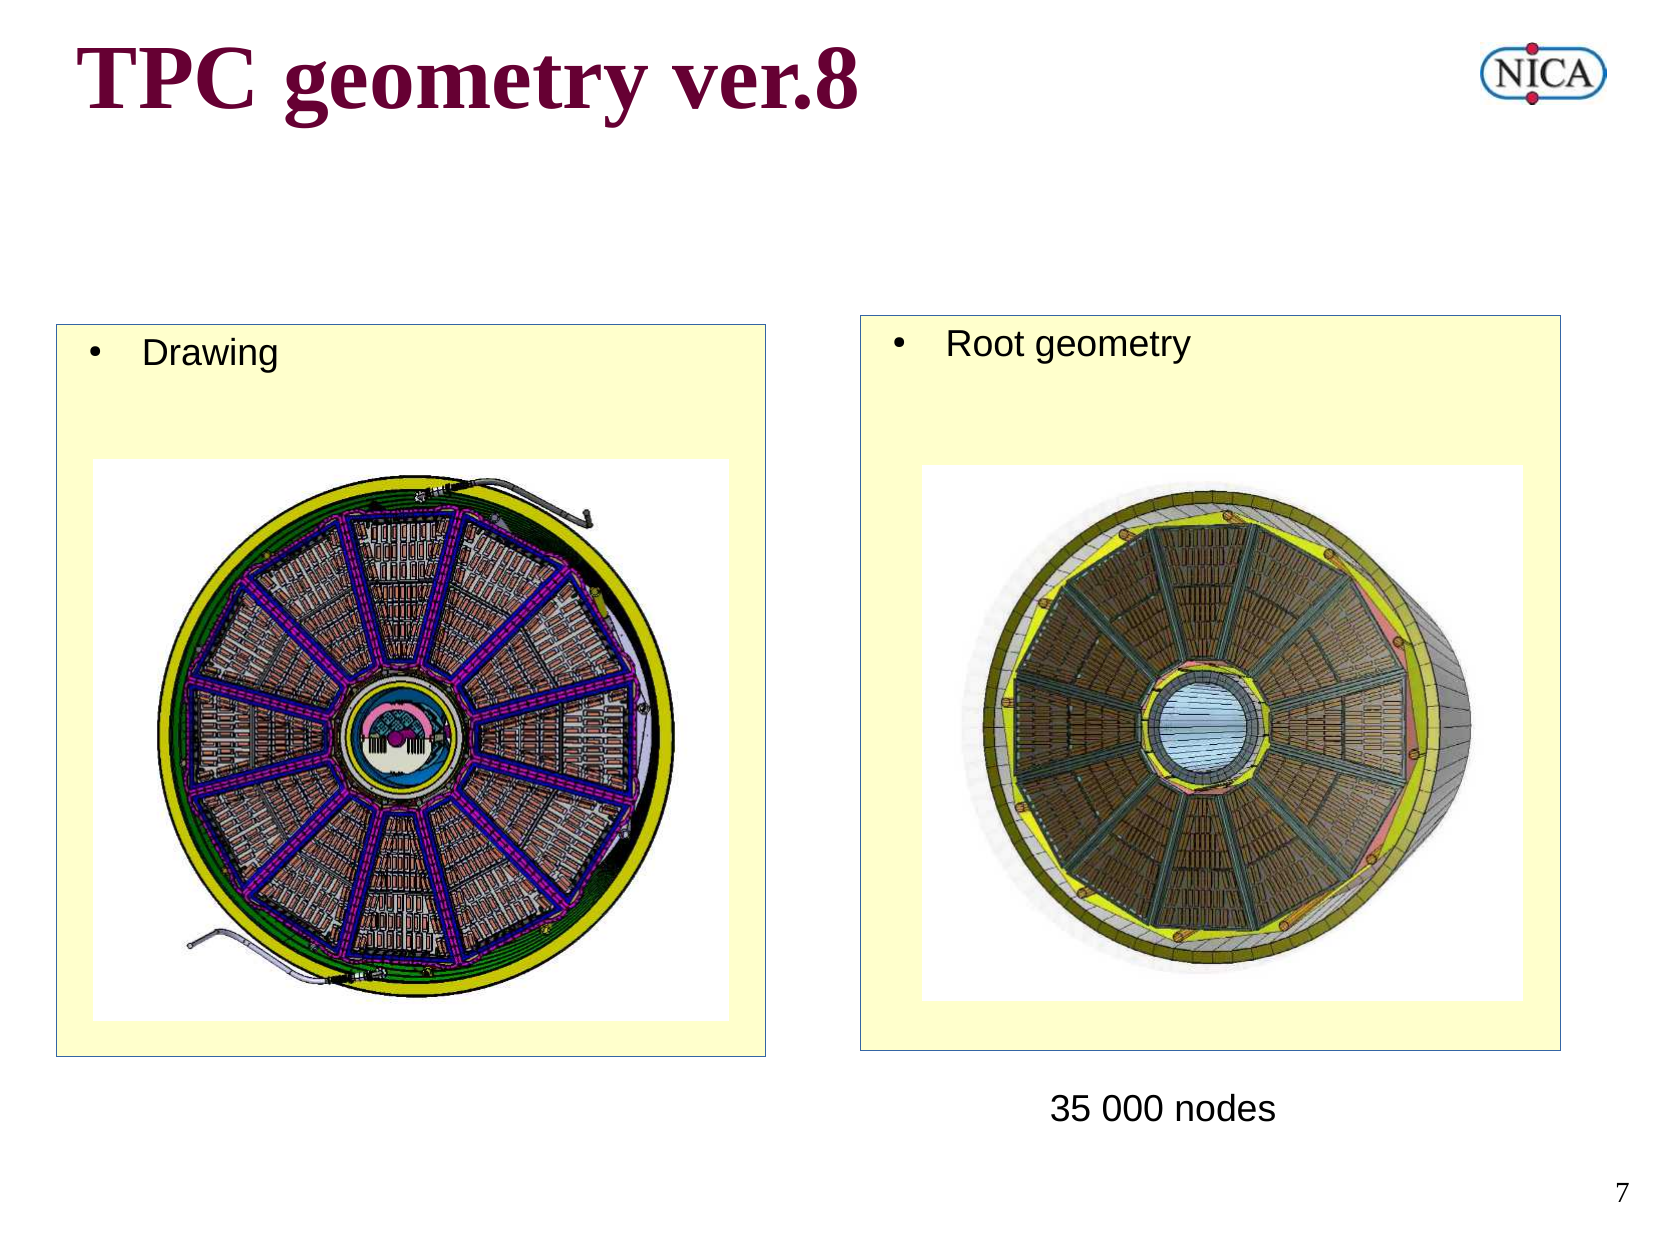

# TPC geometry ver.8
Root geometry
Drawing
35 000 nodes
7